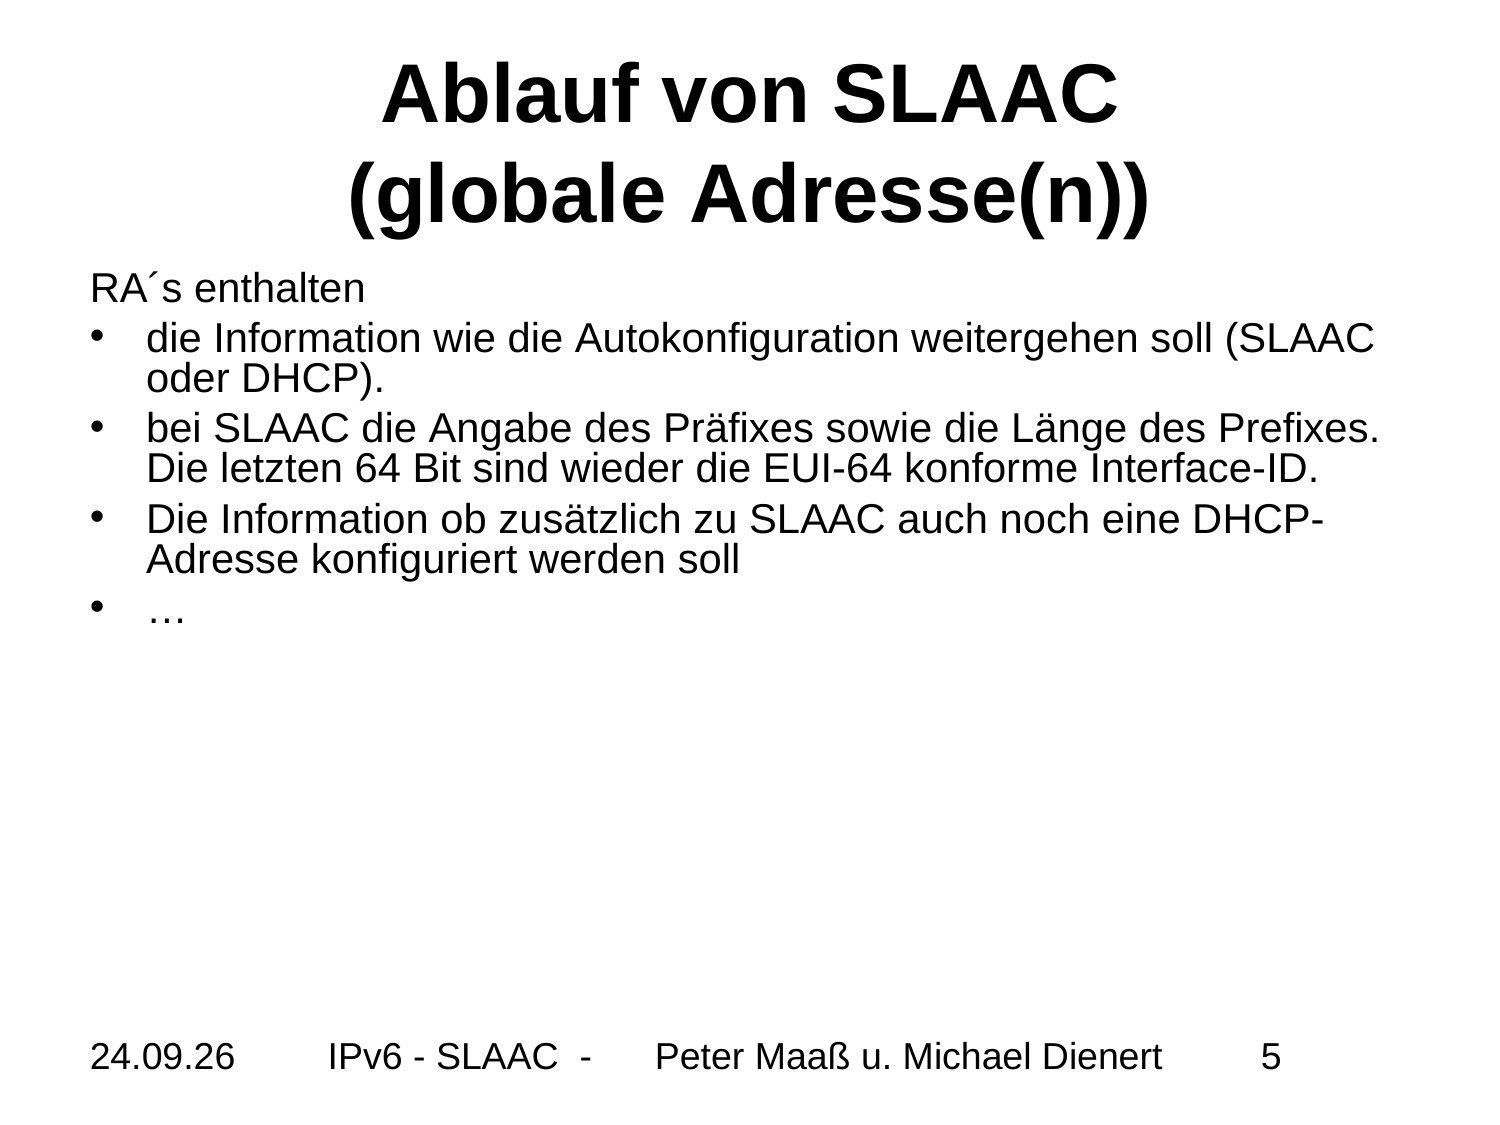

Ablauf von SLAAC
(globale Adresse(n))
# RA´s enthalten
die Information wie die Autokonfiguration weitergehen soll (SLAAC oder DHCP).
bei SLAAC die Angabe des Präfixes sowie die Länge des Prefixes. Die letzten 64 Bit sind wieder die EUI-64 konforme Interface-ID.
Die Information ob zusätzlich zu SLAAC auch noch eine DHCP-Adresse konfiguriert werden soll
…
IPv6 - SLAAC - Peter Maaß u. Michael Dienert
5